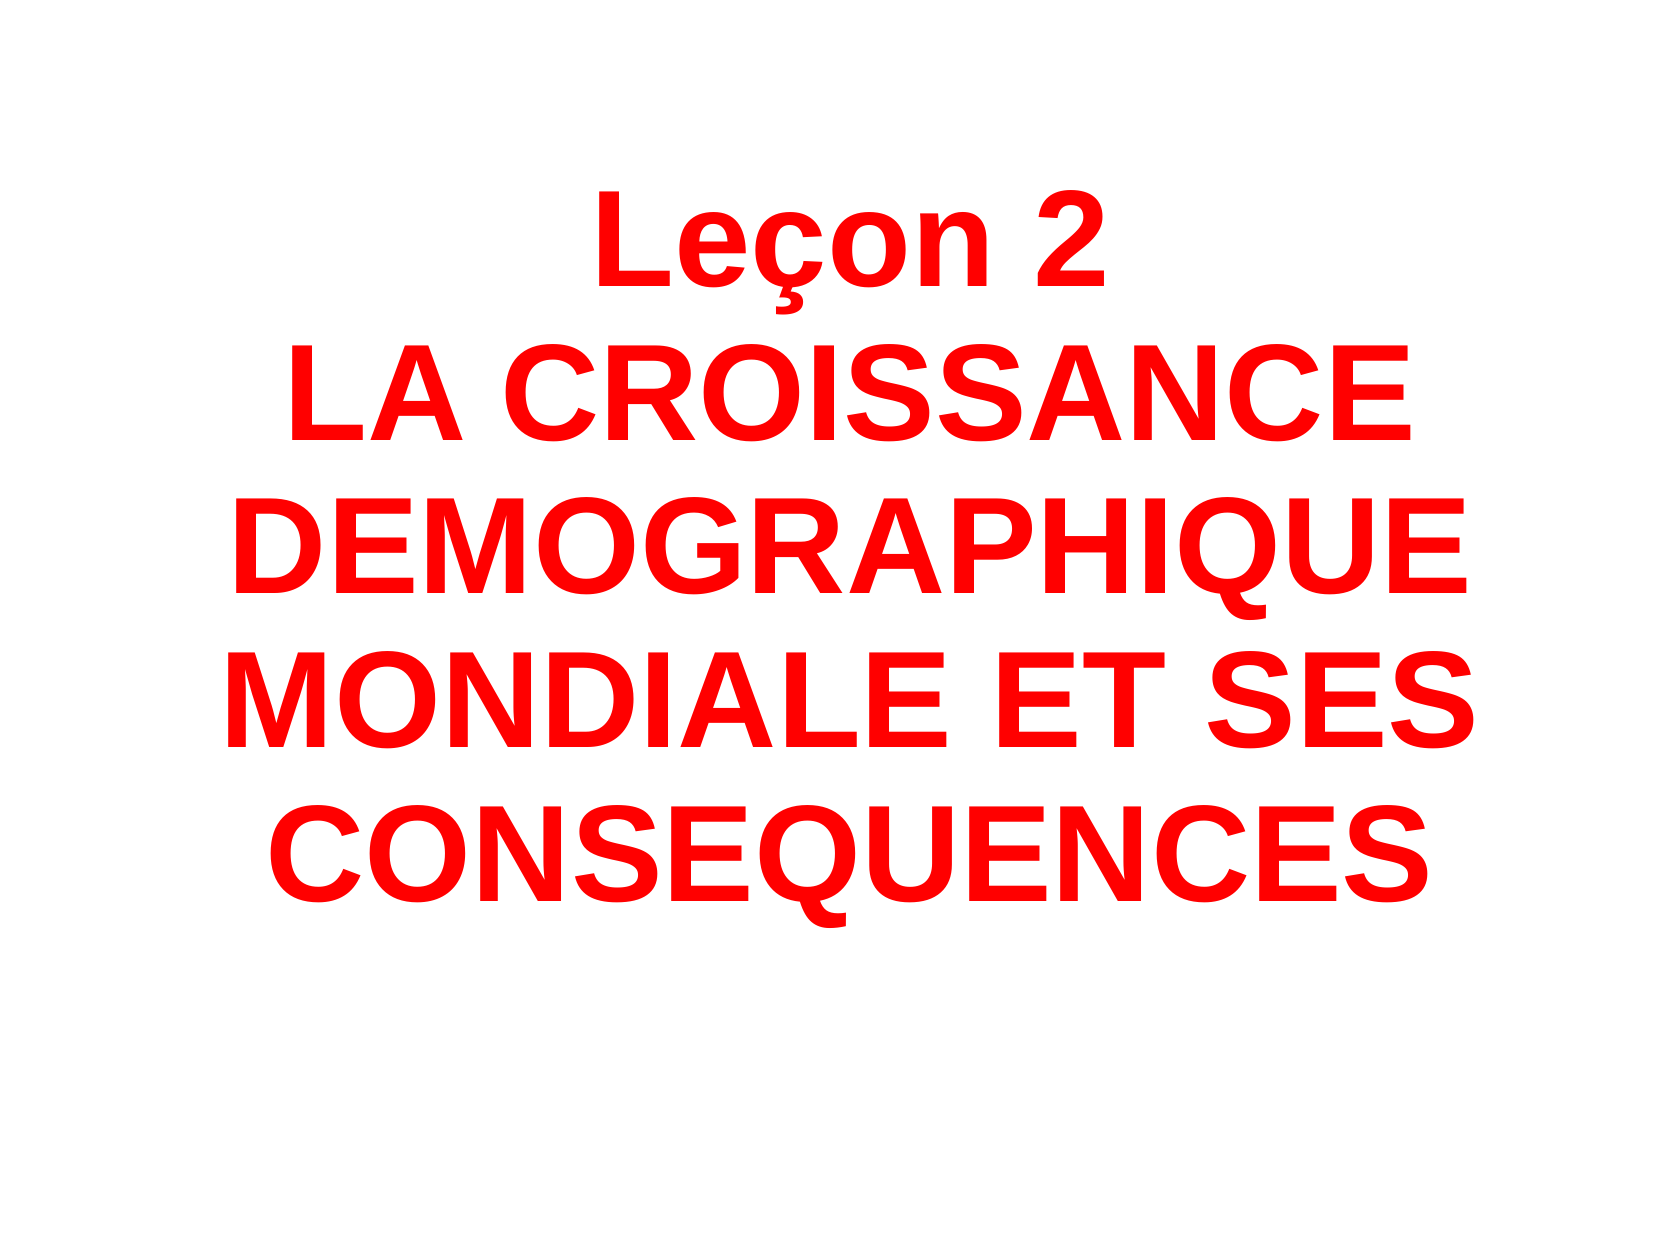

# Leçon 2 LA CROISSANCE DEMOGRAPHIQUE MONDIALE ET SES CONSEQUENCES